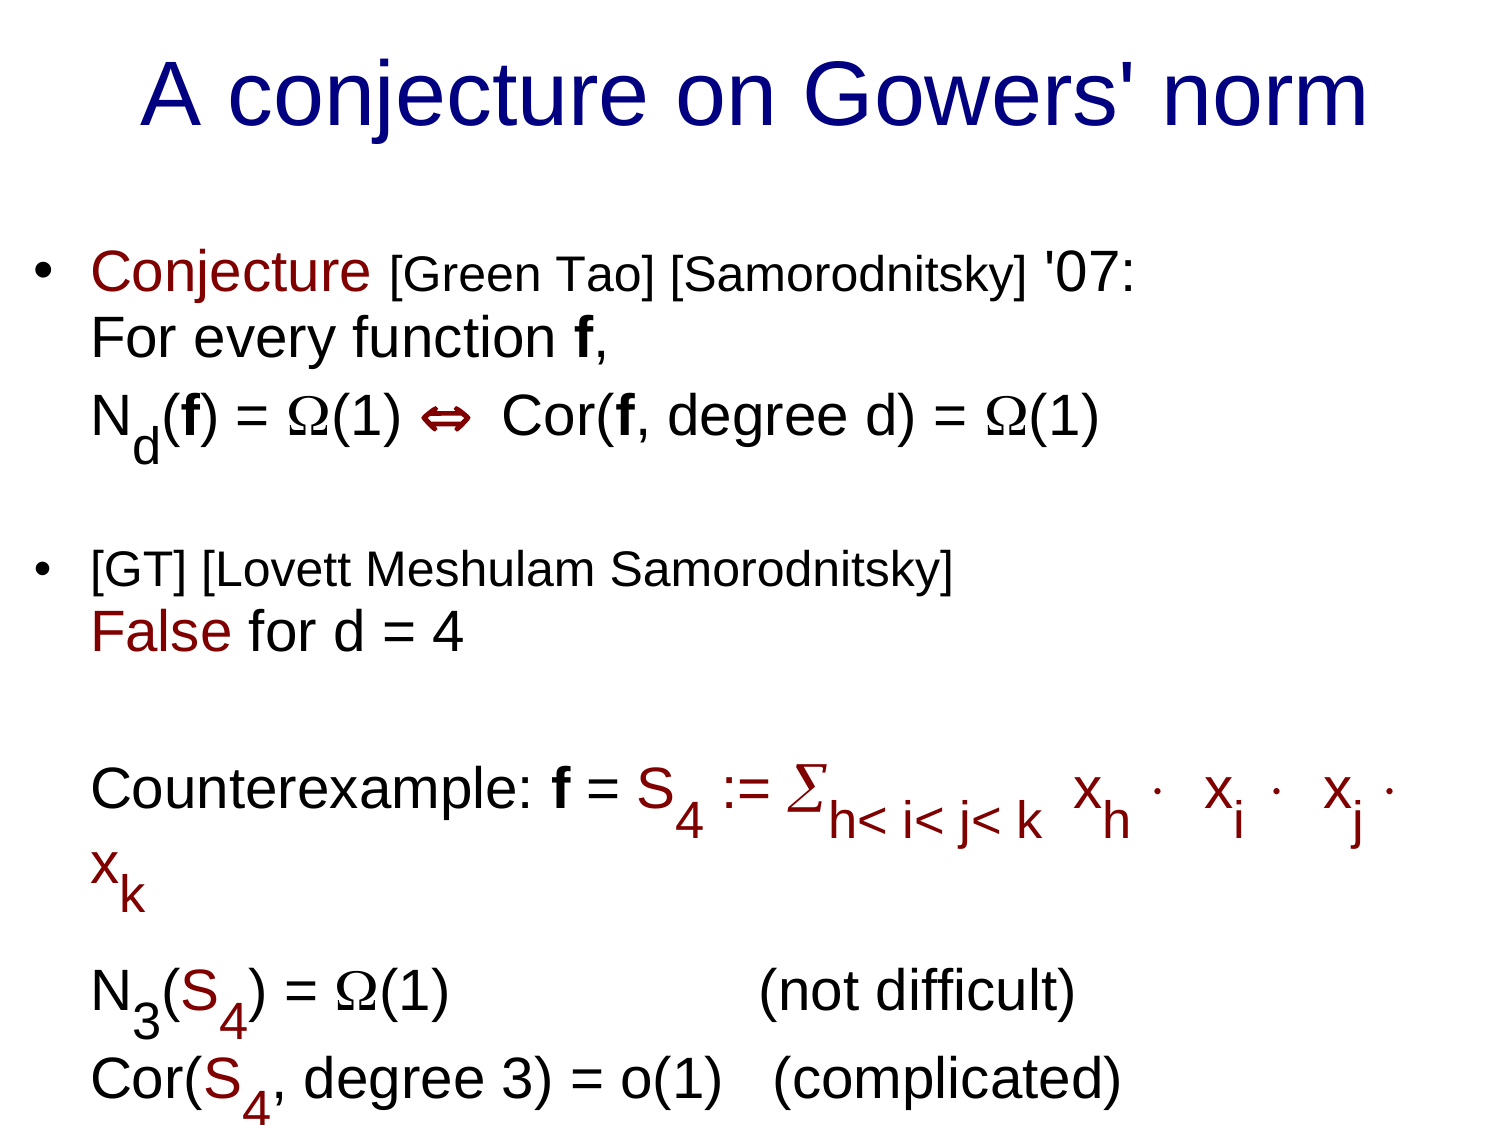

# A conjecture on Gowers' norm
Conjecture [Green Tao] [Samorodnitsky] '07:
For every function f,
Nd(f) = (1)  Cor(f, degree d) = (1)
[GT] [Lovett Meshulam Samorodnitsky]
False for d = 4
Counterexample: f = S4 := h< i< j< k xh  xi  xj  xk
N3(S4) = (1) (not difficult)
Cor(S4, degree 3) = o(1) (complicated)